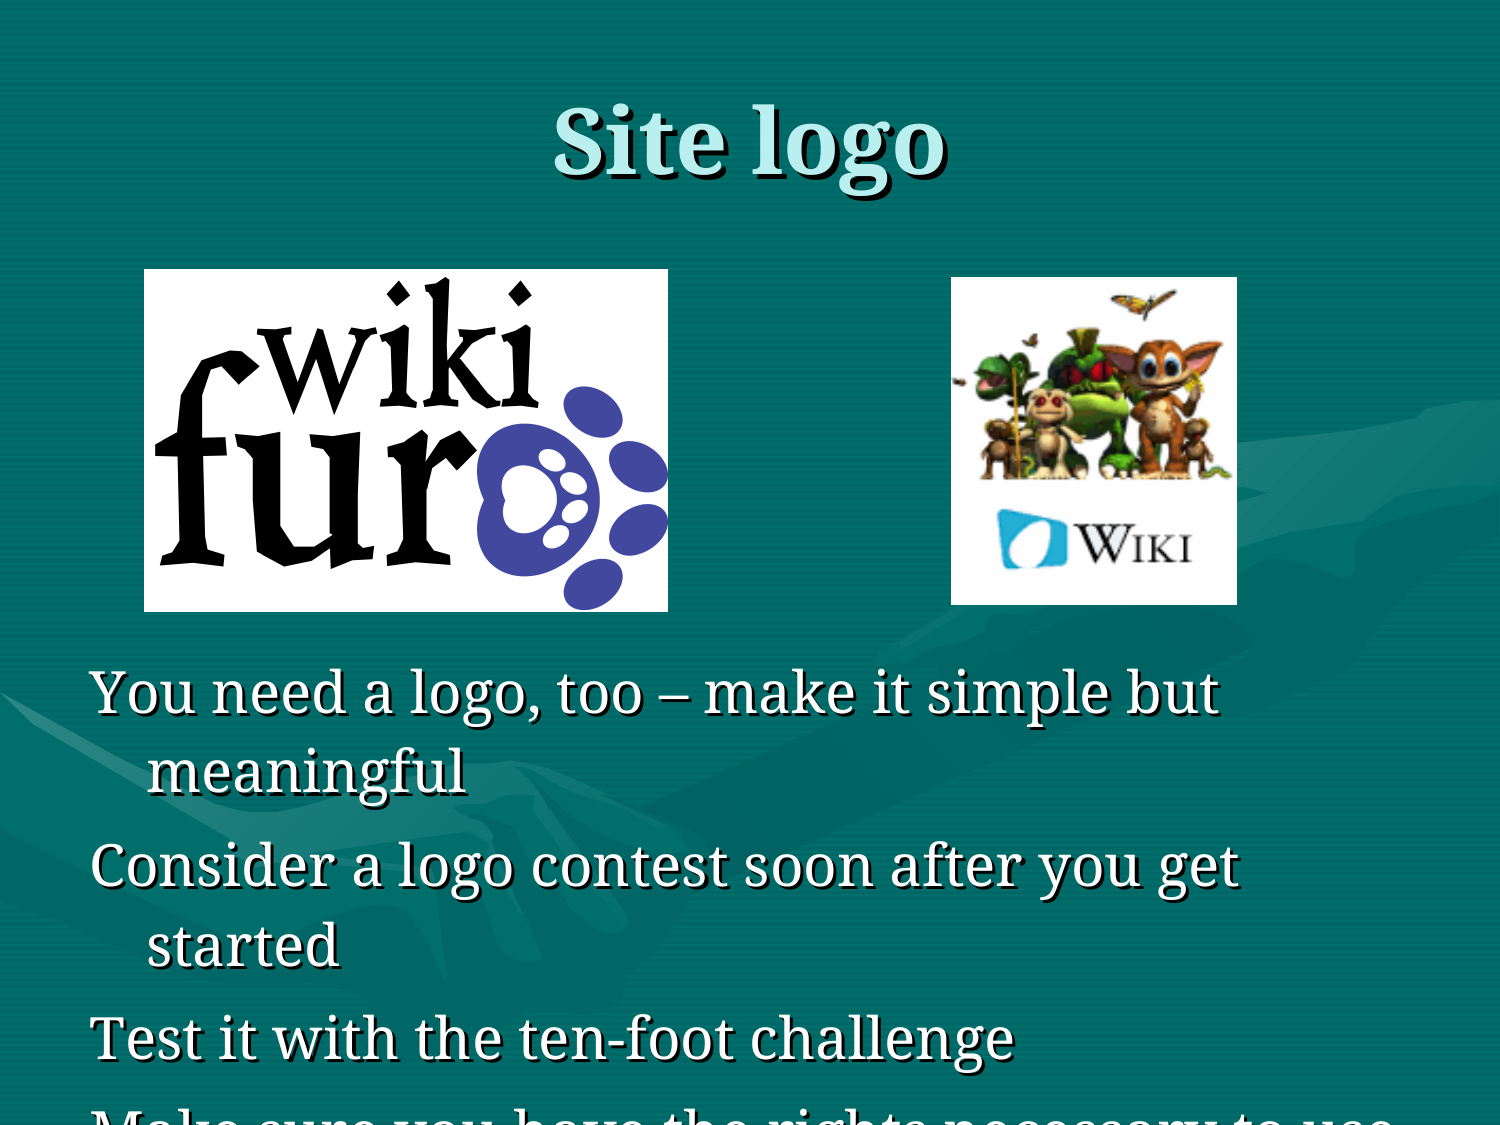

# Site logo
You need a logo, too – make it simple but meaningful
Consider a logo contest soon after you get started
Test it with the ten-foot challenge
Make sure you have the rights necessary to use it!